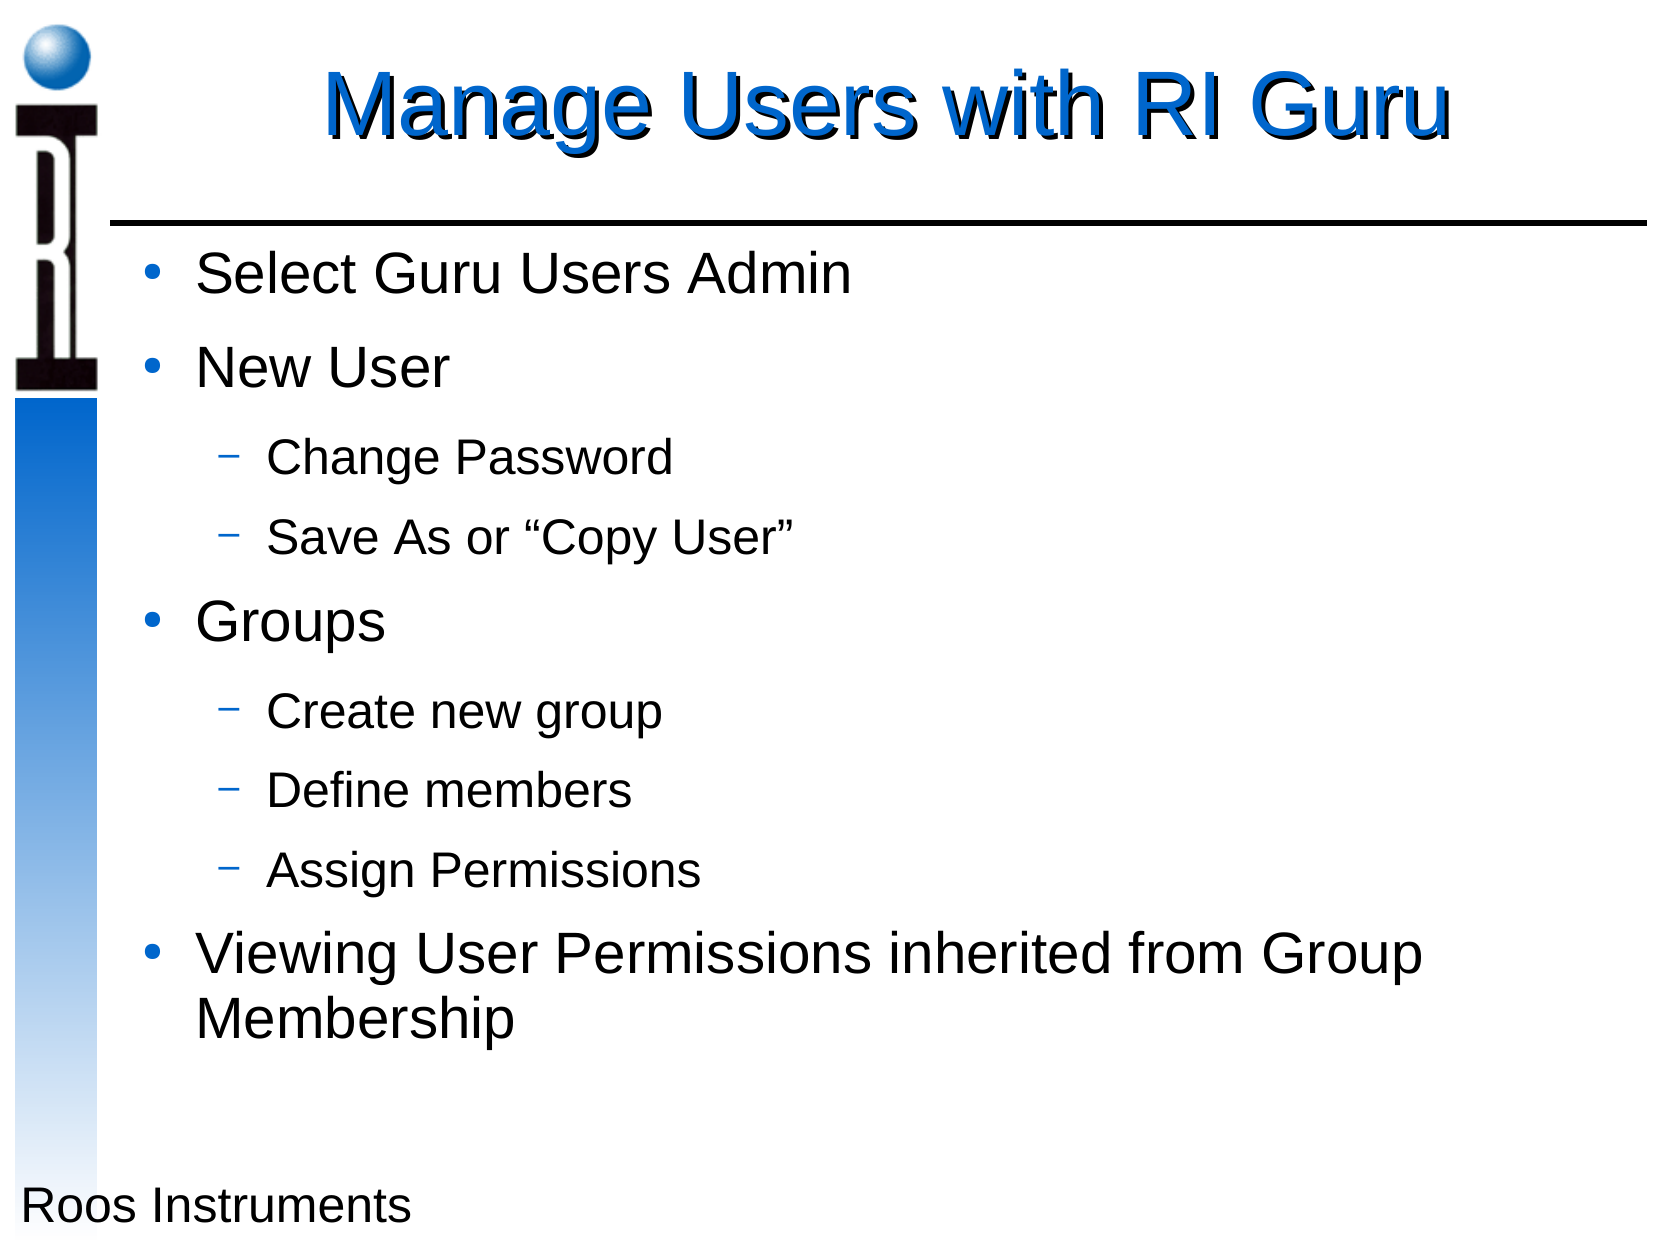

# Manage Users with RI Guru
Select Guru Users Admin
New User
Change Password
Save As or “Copy User”
Groups
Create new group
Define members
Assign Permissions
Viewing User Permissions inherited from Group Membership